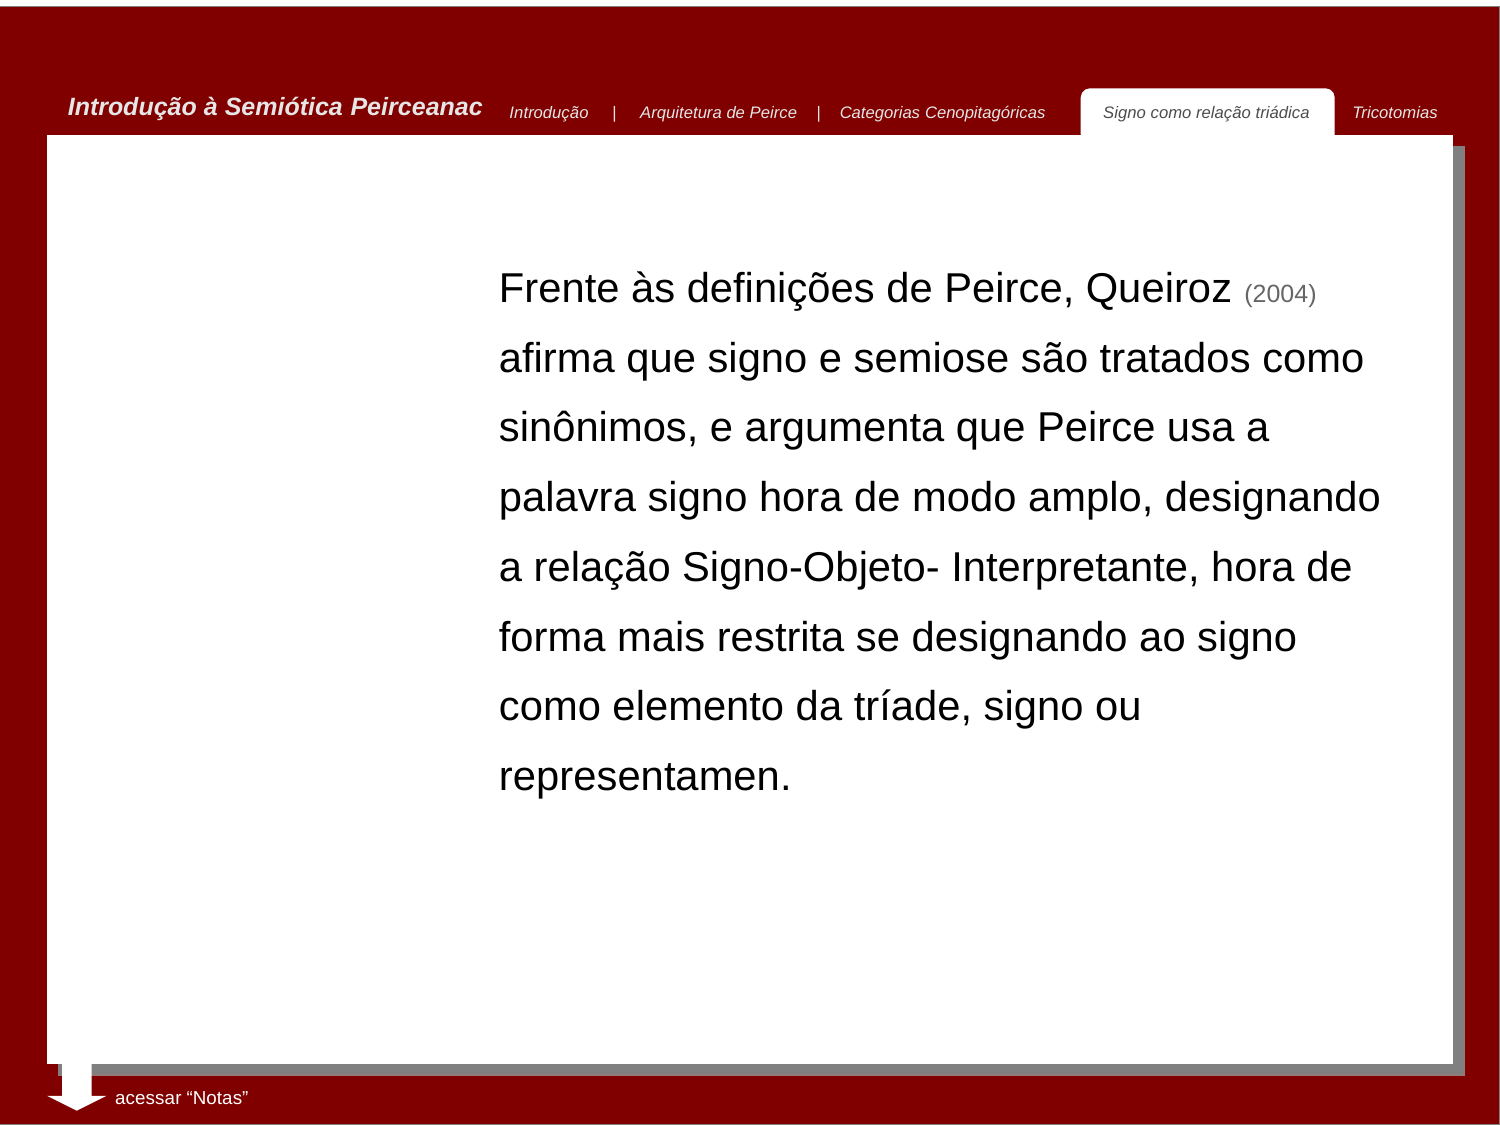

Frente às definições de Peirce, Queiroz (2004) afirma que signo e semiose são tratados como sinônimos, e argumenta que Peirce usa a palavra signo hora de modo amplo, designando a relação Signo-Objeto- Interpretante, hora de forma mais restrita se designando ao signo como elemento da tríade, signo ou representamen.
acessar “Notas”